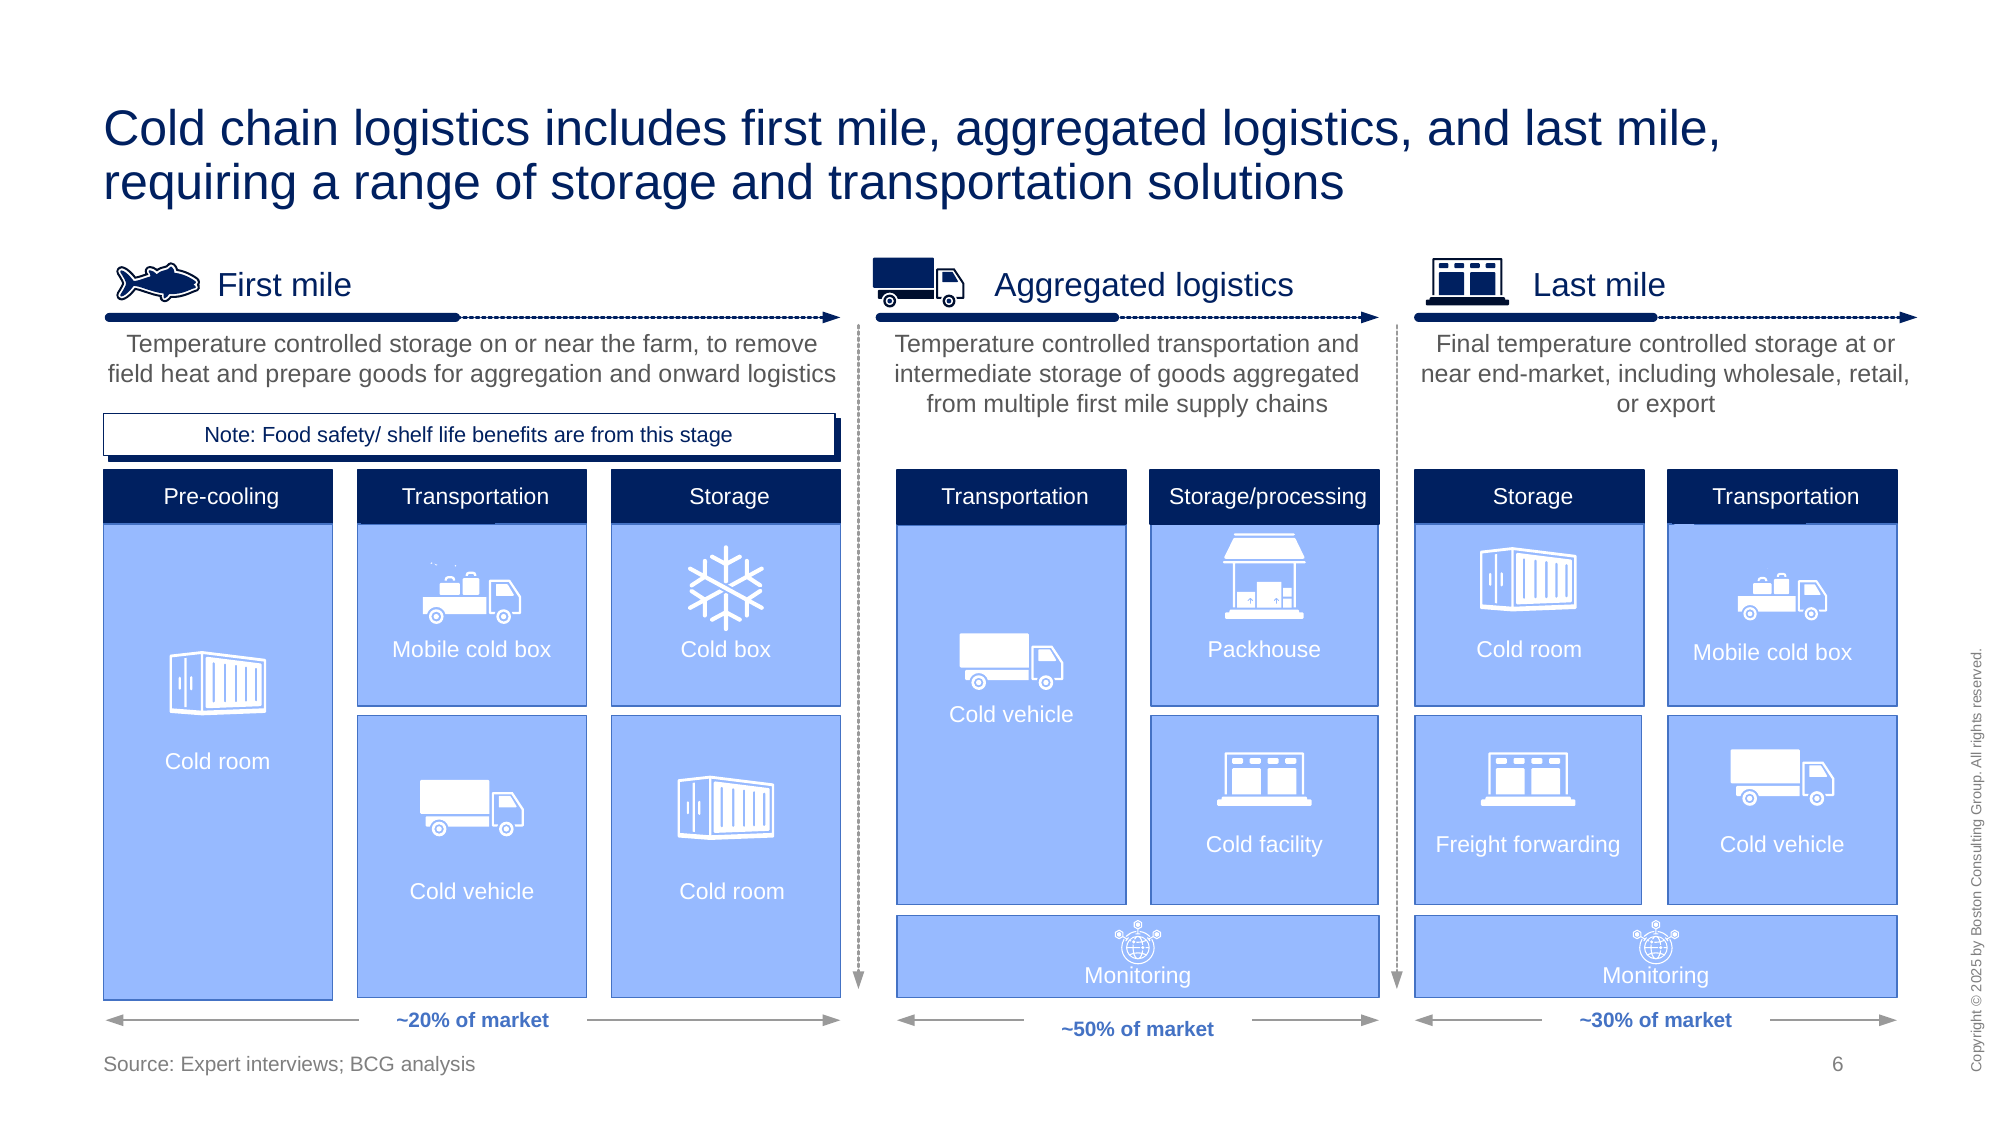

# Cold chain logistics includes first mile, aggregated logistics, and last mile, requiring a range of storage and transportation solutions
First mile
Aggregated logistics
Last mile
Temperature controlled storage on or near the farm, to remove field heat and prepare goods for aggregation and onward logistics
Temperature controlled transportation and intermediate storage of goods aggregated from multiple first mile supply chains
Final temperature controlled storage at or near end-market, including wholesale, retail, or export
Note: Food safety/ shelf life benefits are from this stage
Pre-cooling
Transportation
Storage
Transportation
Storage/processing
Storage
Transportation
Cold room
Mobile cold box
Cold box
Packhouse
Cold room
Mobile cold box
Cold vehicle
Cold vehicle
 Cold room
Cold facility
Freight forwarding
Cold vehicle
Monitoring
Monitoring
~20% of market
~30% of market
~50% of market
Source: Expert interviews; BCG analysis